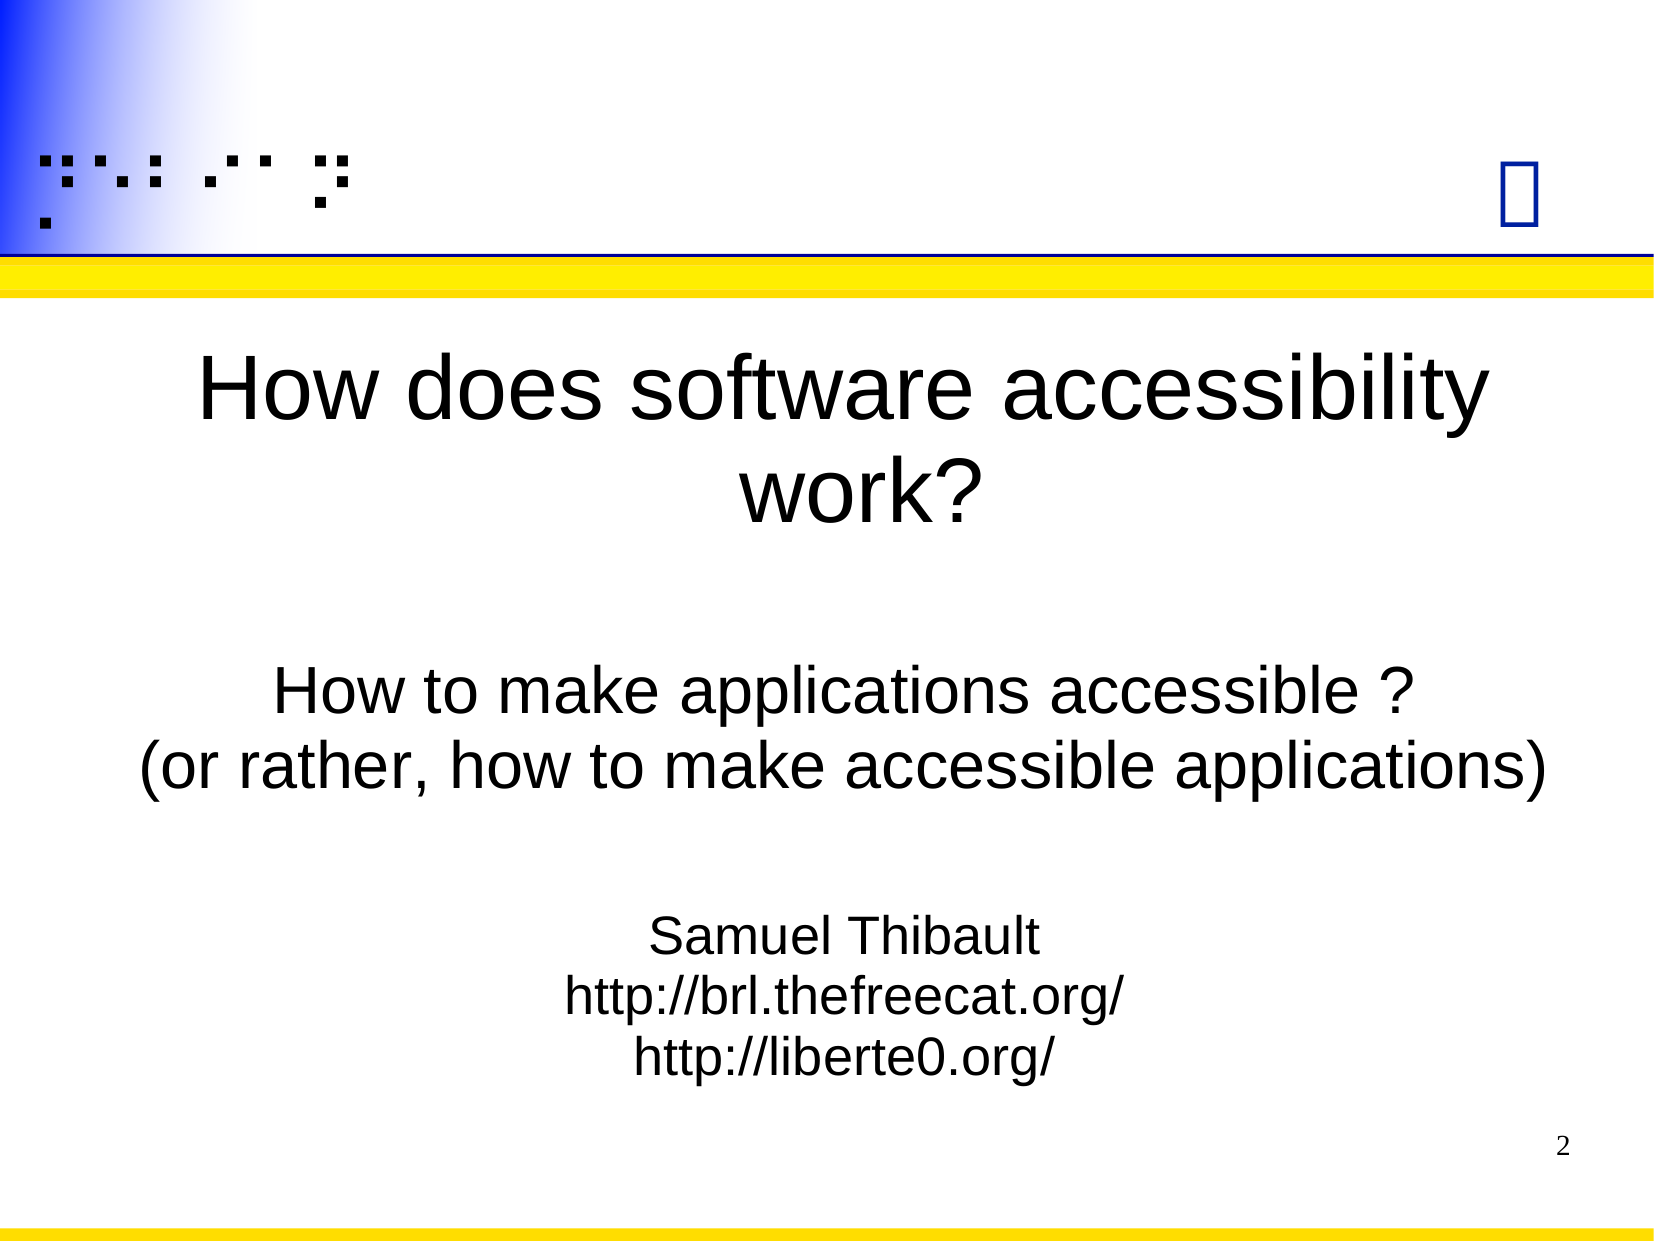

# ﾠ
How does software accessibility work?
How to make applications accessible ?
(or rather, how to make accessible applications)
Samuel Thibault
http://brl.thefreecat.org/
http://liberte0.org/
2